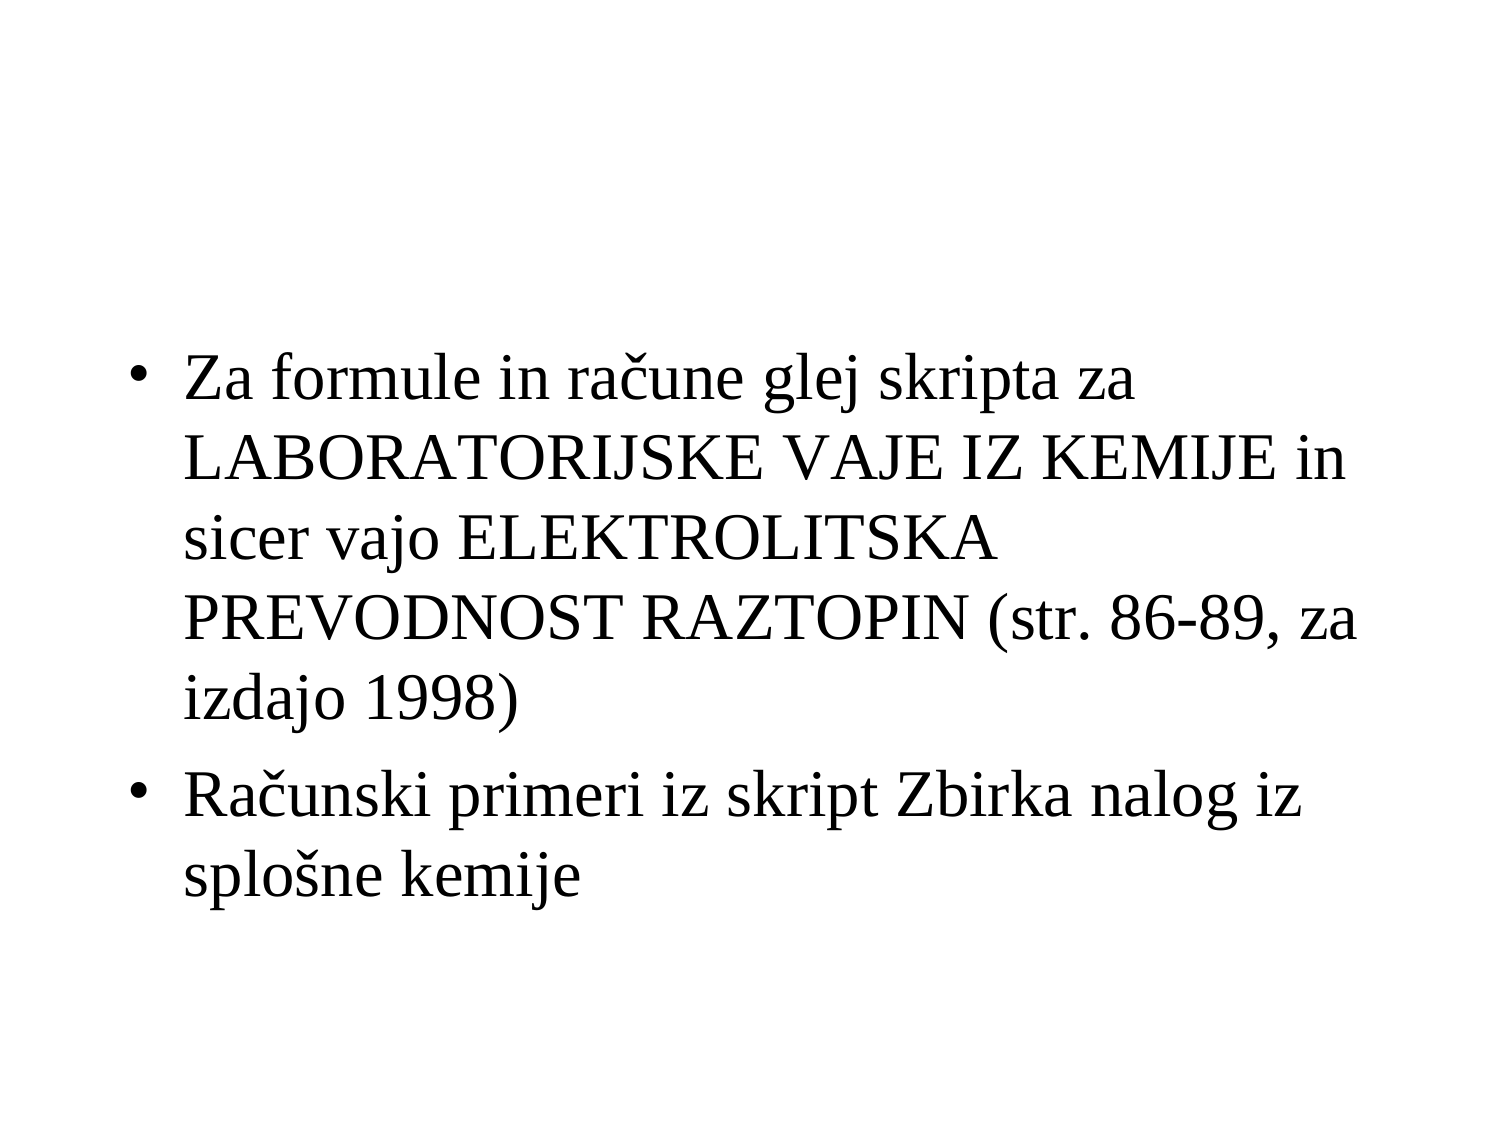

#
Za formule in račune glej skripta za LABORATORIJSKE VAJE IZ KEMIJE in sicer vajo ELEKTROLITSKA PREVODNOST RAZTOPIN (str. 86-89, za izdajo 1998)
Računski primeri iz skript Zbirka nalog iz splošne kemije